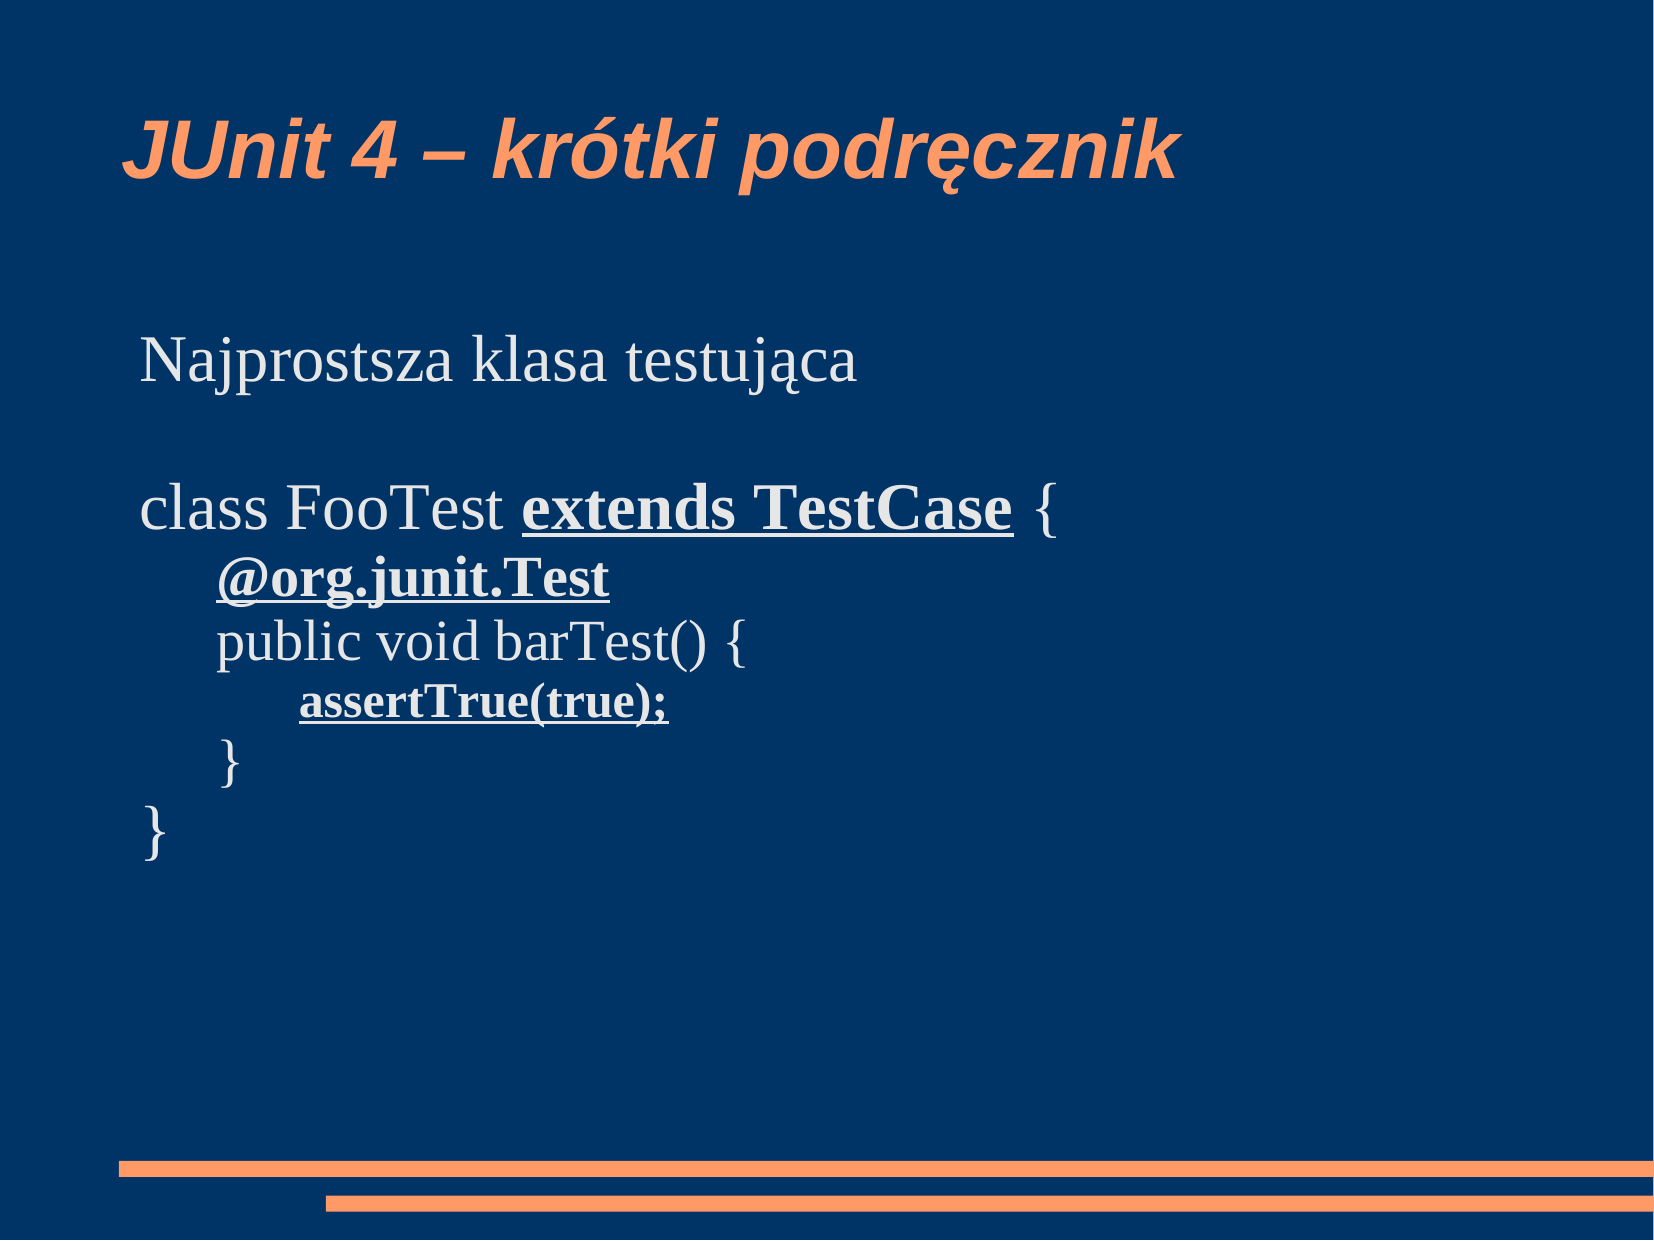

# JUnit 4 – krótki podręcznik
Najprostsza klasa testująca
class FooTest extends TestCase {
@org.junit.Test
public void barTest() {
assertTrue(true);
}
}